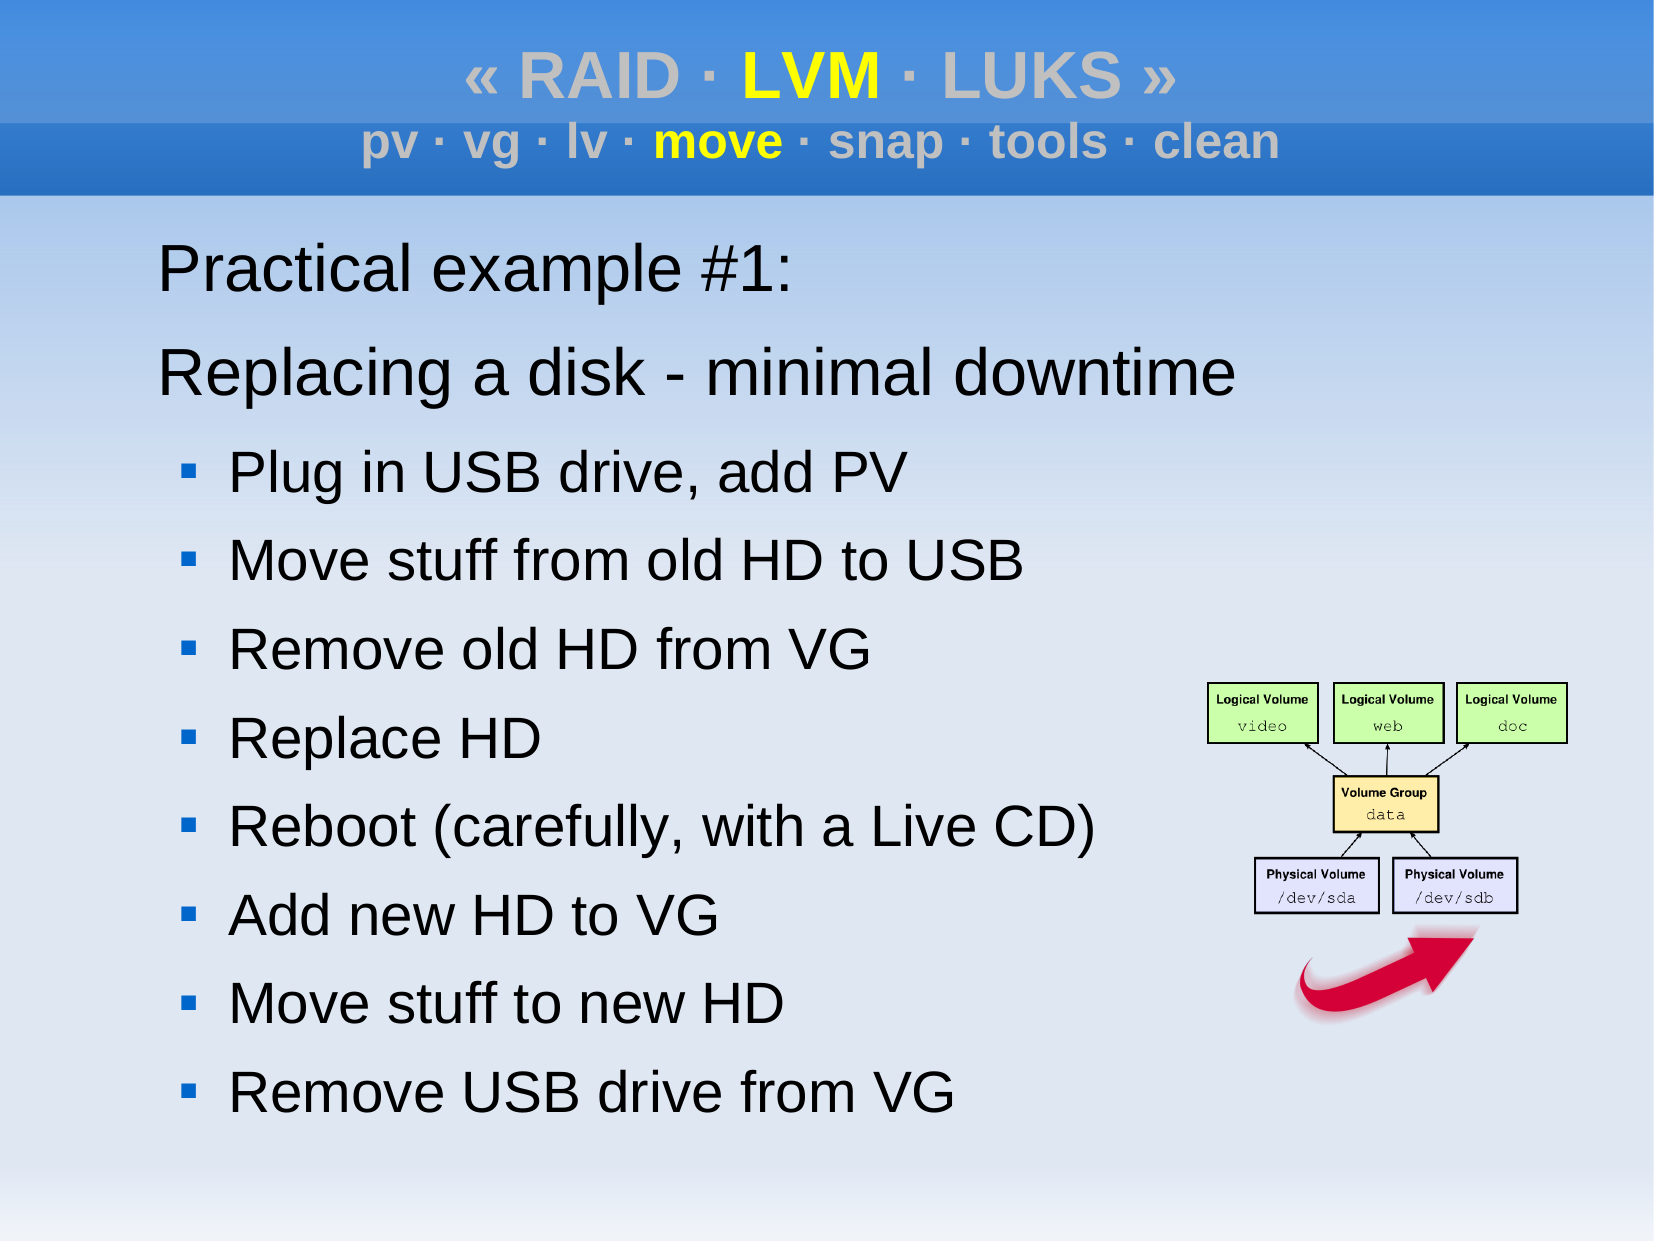

# « RAID · LVM · LUKS » pv · vg · lv · move · snap · tools · clean
Practical example #1:
Replacing a disk - minimal downtime
Plug in USB drive, add PV
Move stuff from old HD to USB
Remove old HD from VG
Replace HD
Reboot (carefully, with a Live CD)
Add new HD to VG
Move stuff to new HD
Remove USB drive from VG